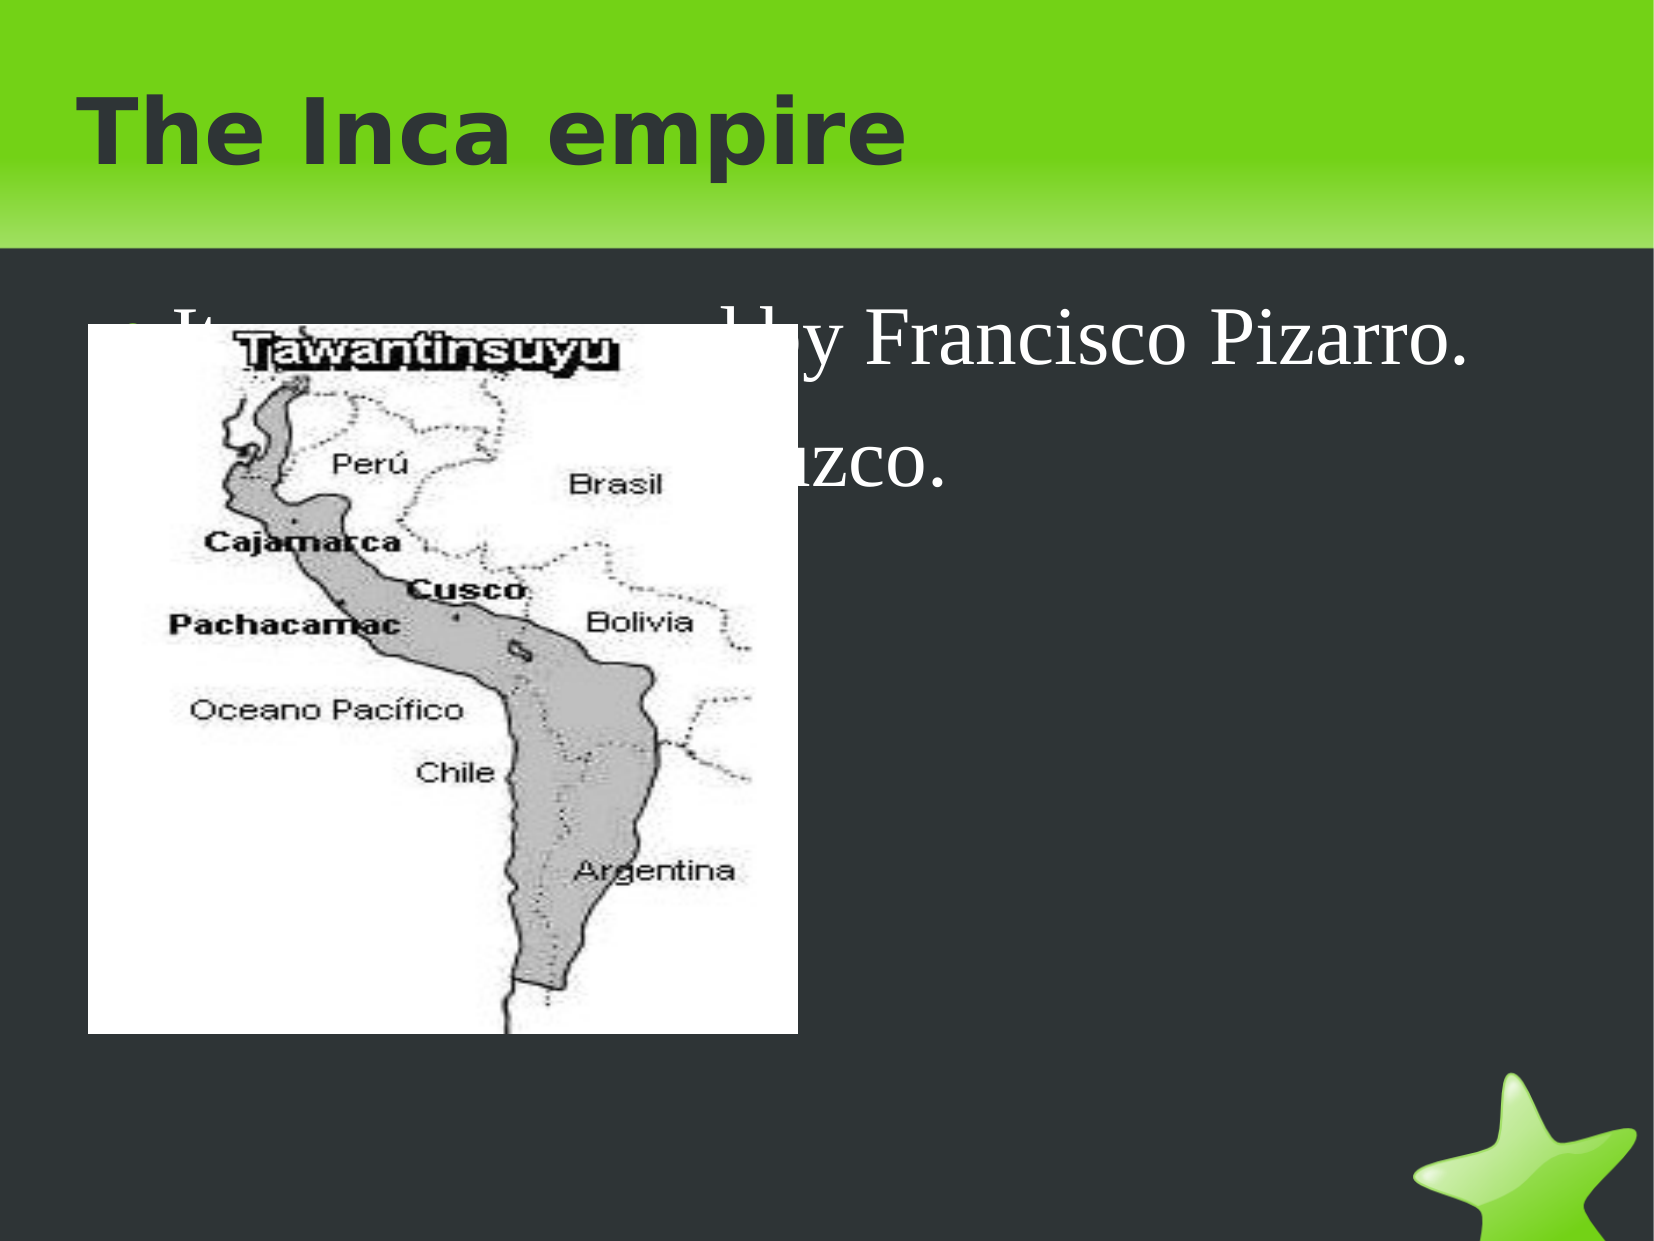

# The Inca empire
It was conquered by Francisco Pizarro.
The capital was Cuzco.